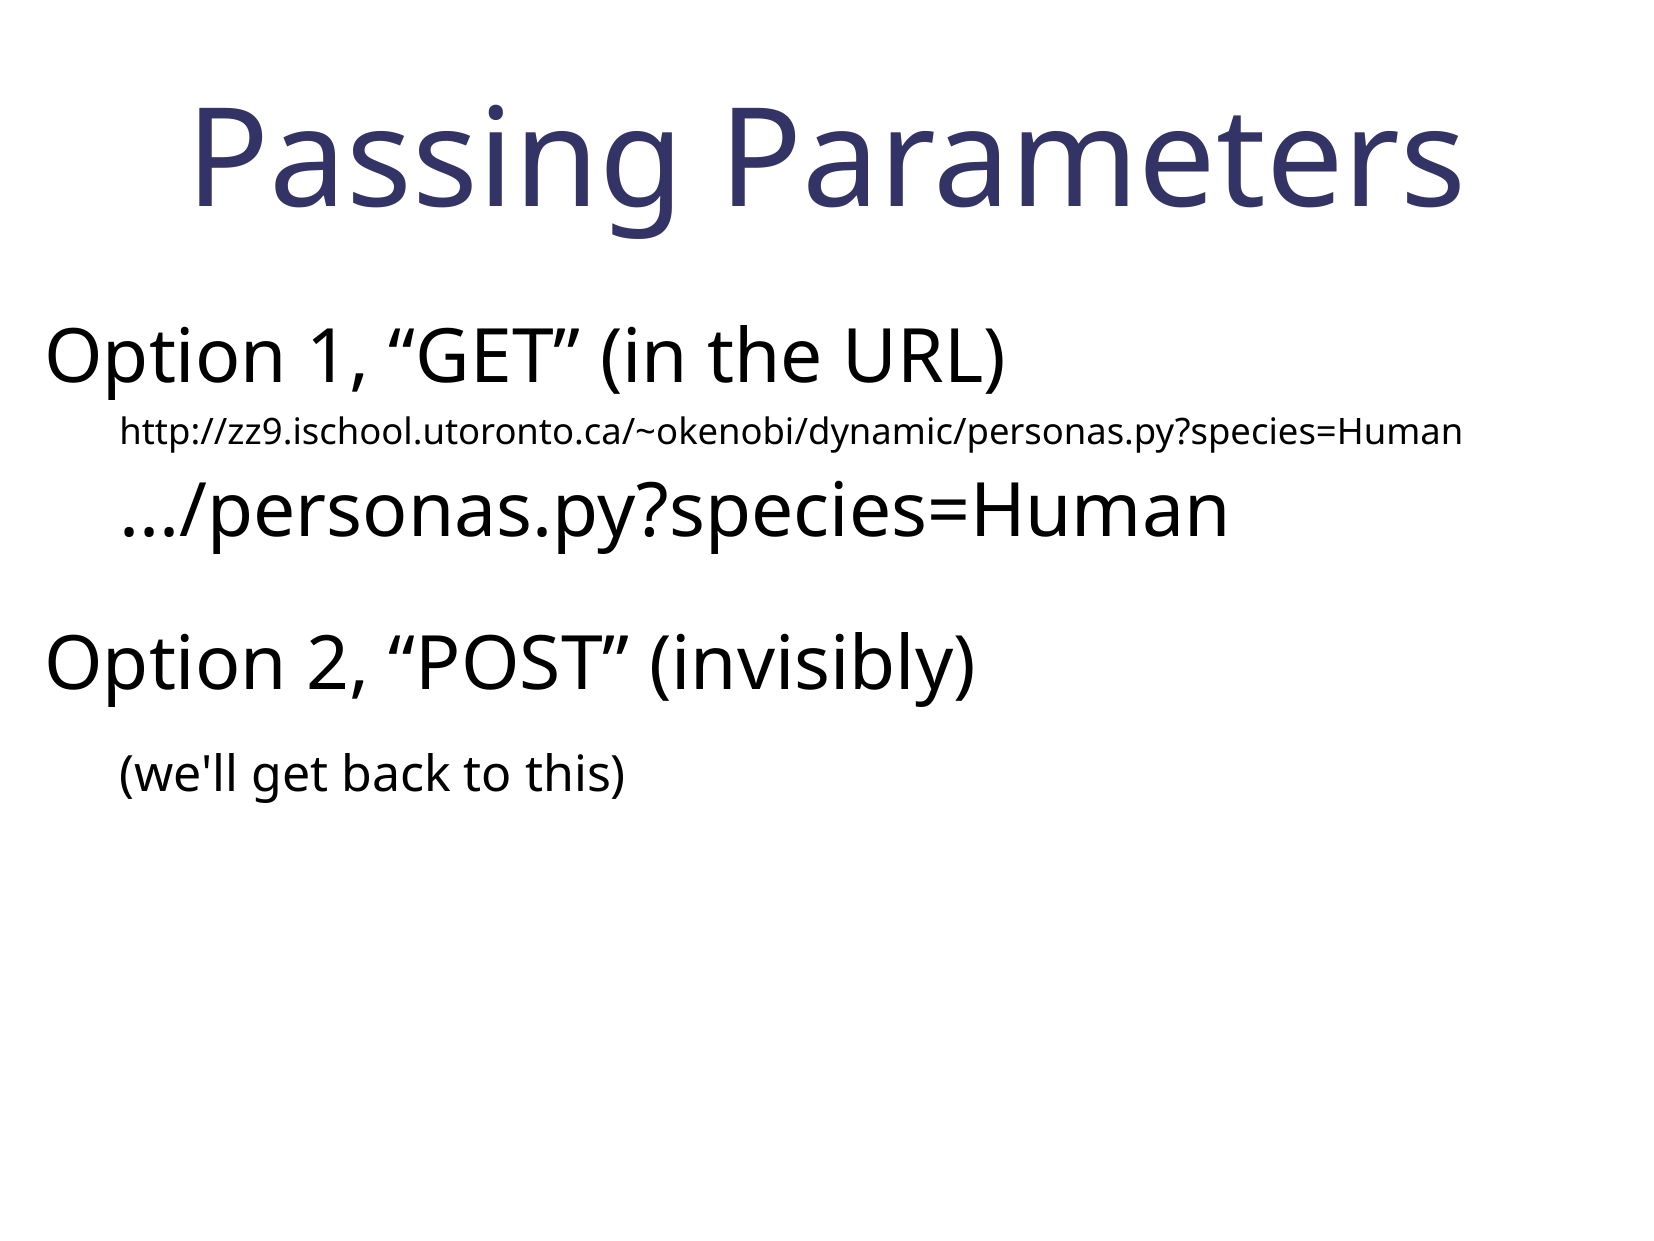

# Passing Parameters
Option 1, “GET” (in the URL)
	http://zz9.ischool.utoronto.ca/~okenobi/dynamic/personas.py?species=Human
	.../personas.py?species=Human
Option 2, “POST” (invisibly)
	(we'll get back to this)